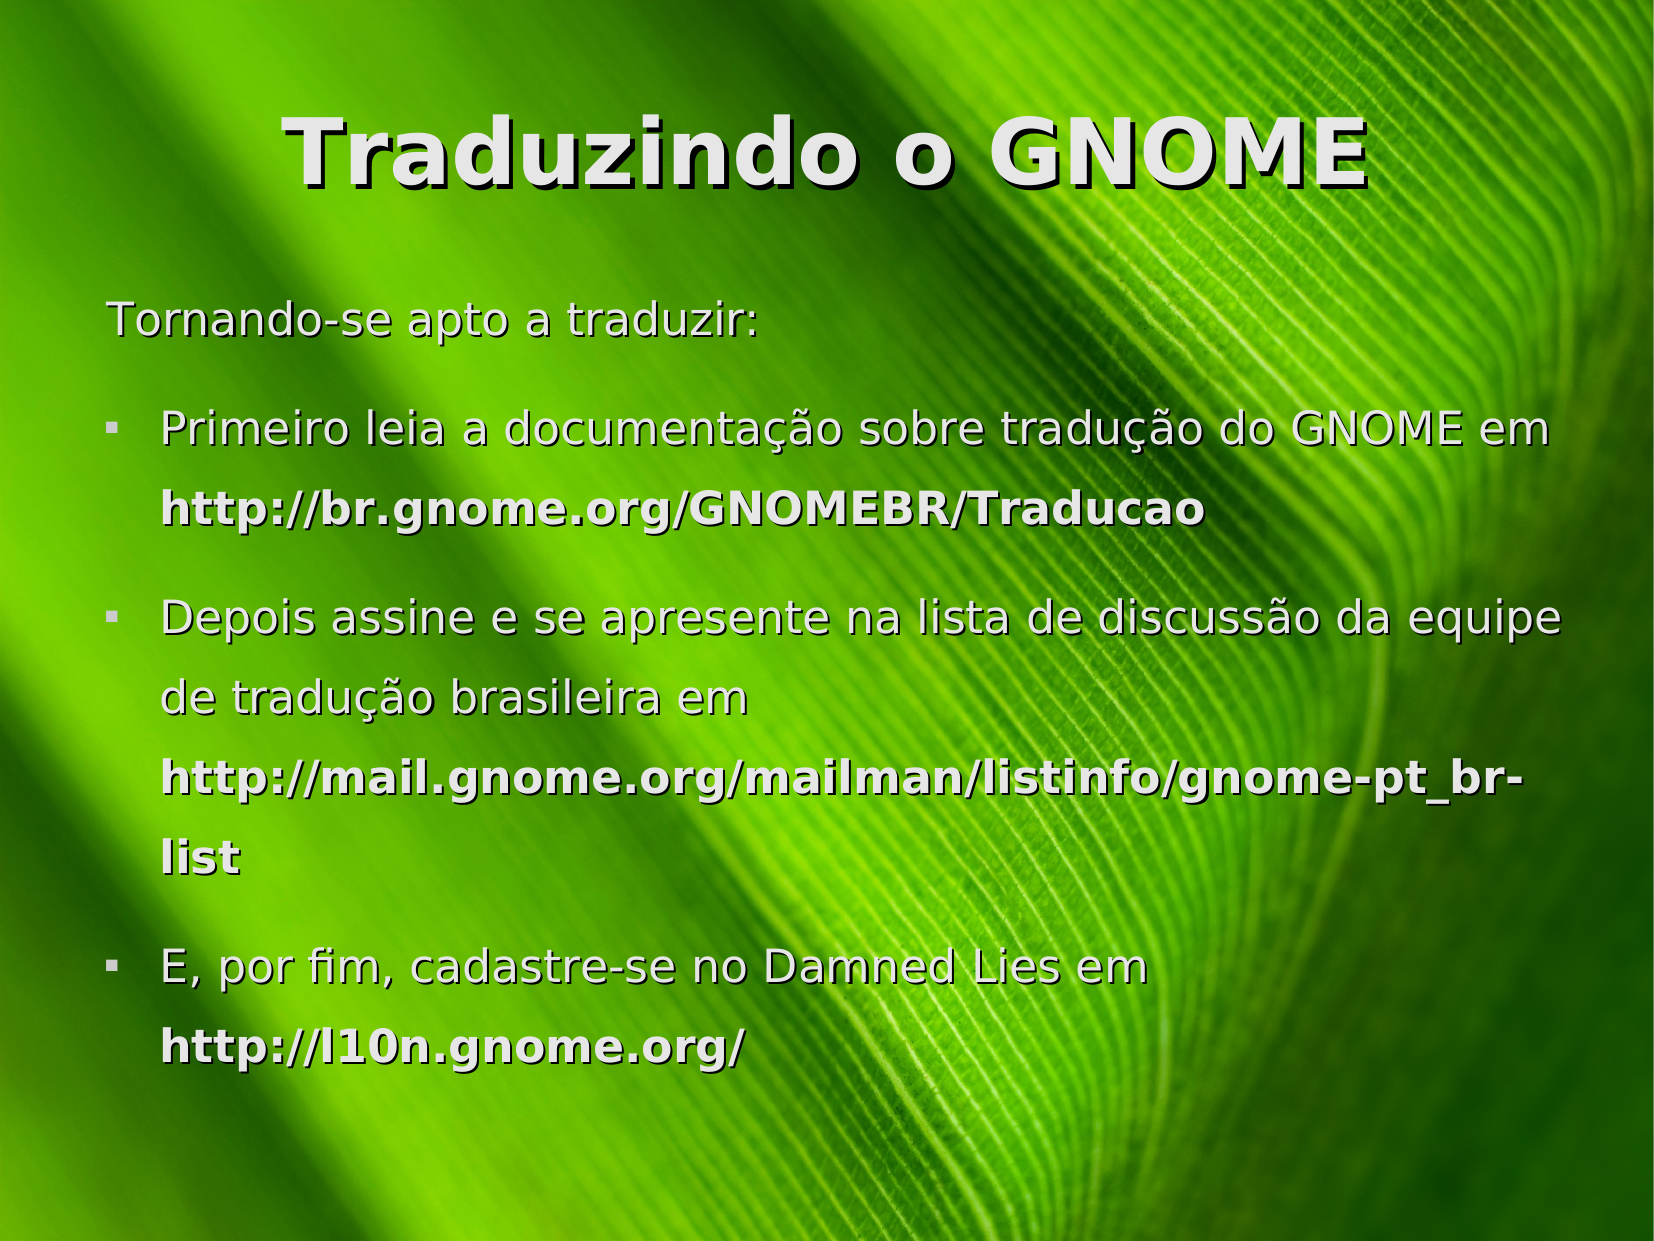

# Traduzindo o GNOME
Tornando-se apto a traduzir:
Primeiro leia a documentação sobre tradução do GNOME em http://br.gnome.org/GNOMEBR/Traducao
Depois assine e se apresente na lista de discussão da equipe de tradução brasileira em http://mail.gnome.org/mailman/listinfo/gnome-pt_br-list
E, por fim, cadastre-se no Damned Lies em http://l10n.gnome.org/